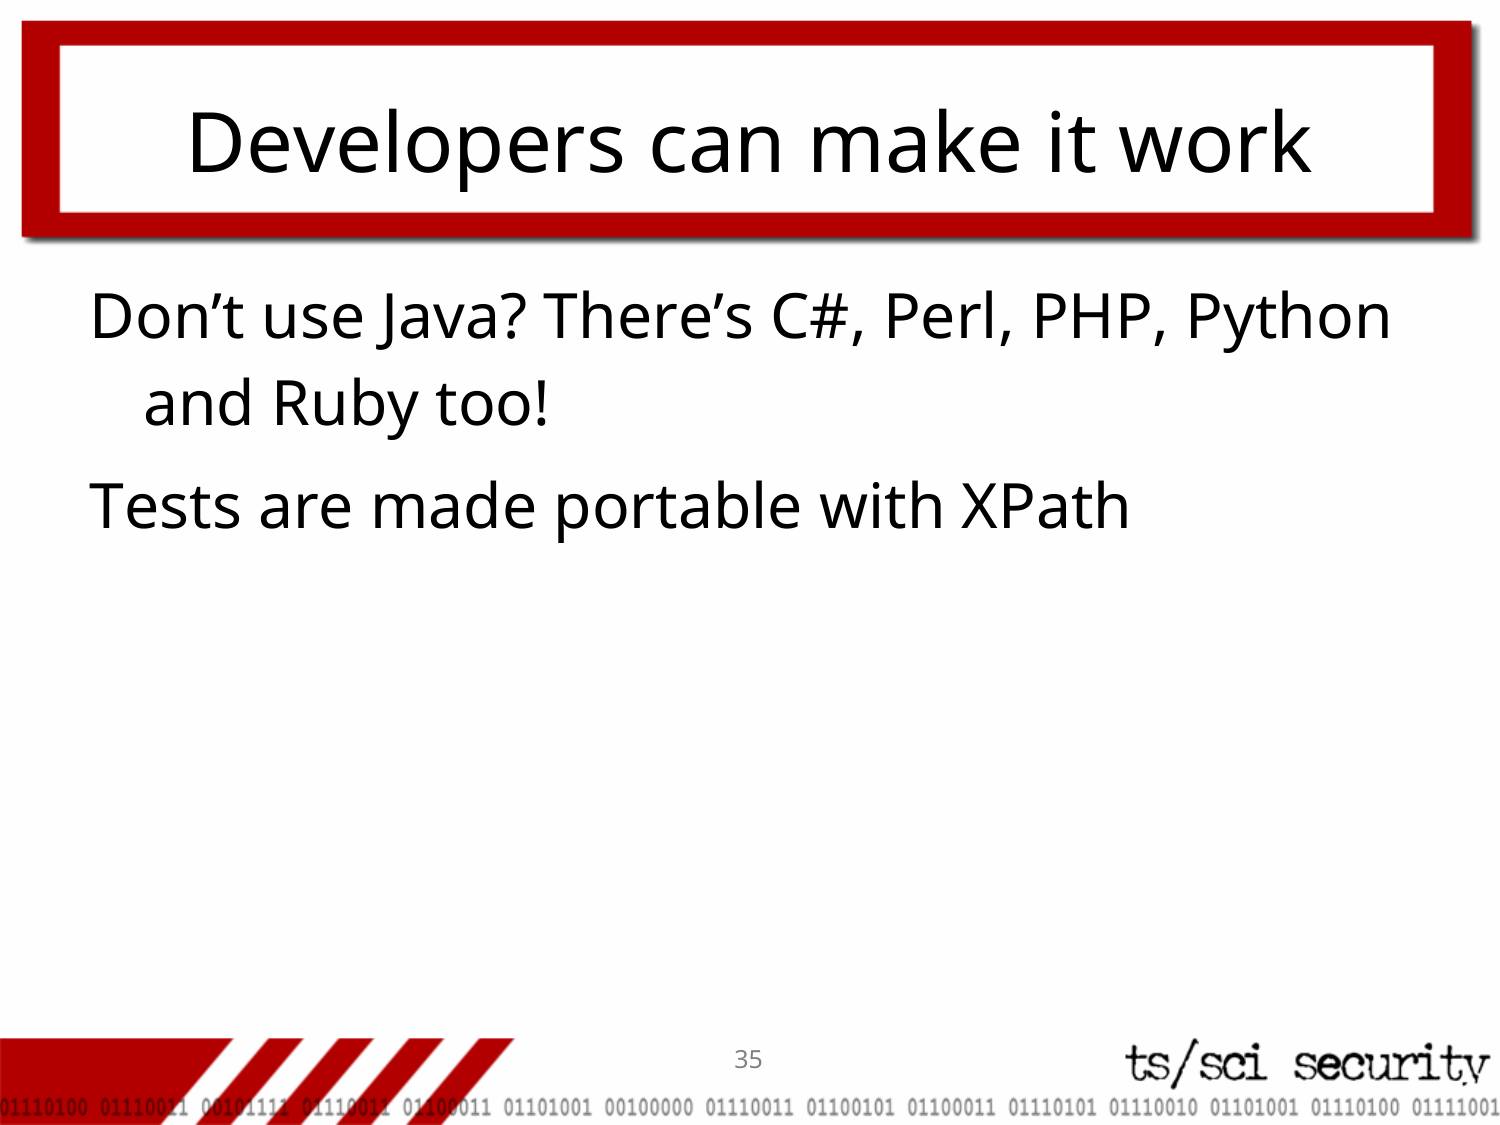

# Developers can make it work
Don’t use Java? There’s C#, Perl, PHP, Python and Ruby too!
Tests are made portable with XPath
35